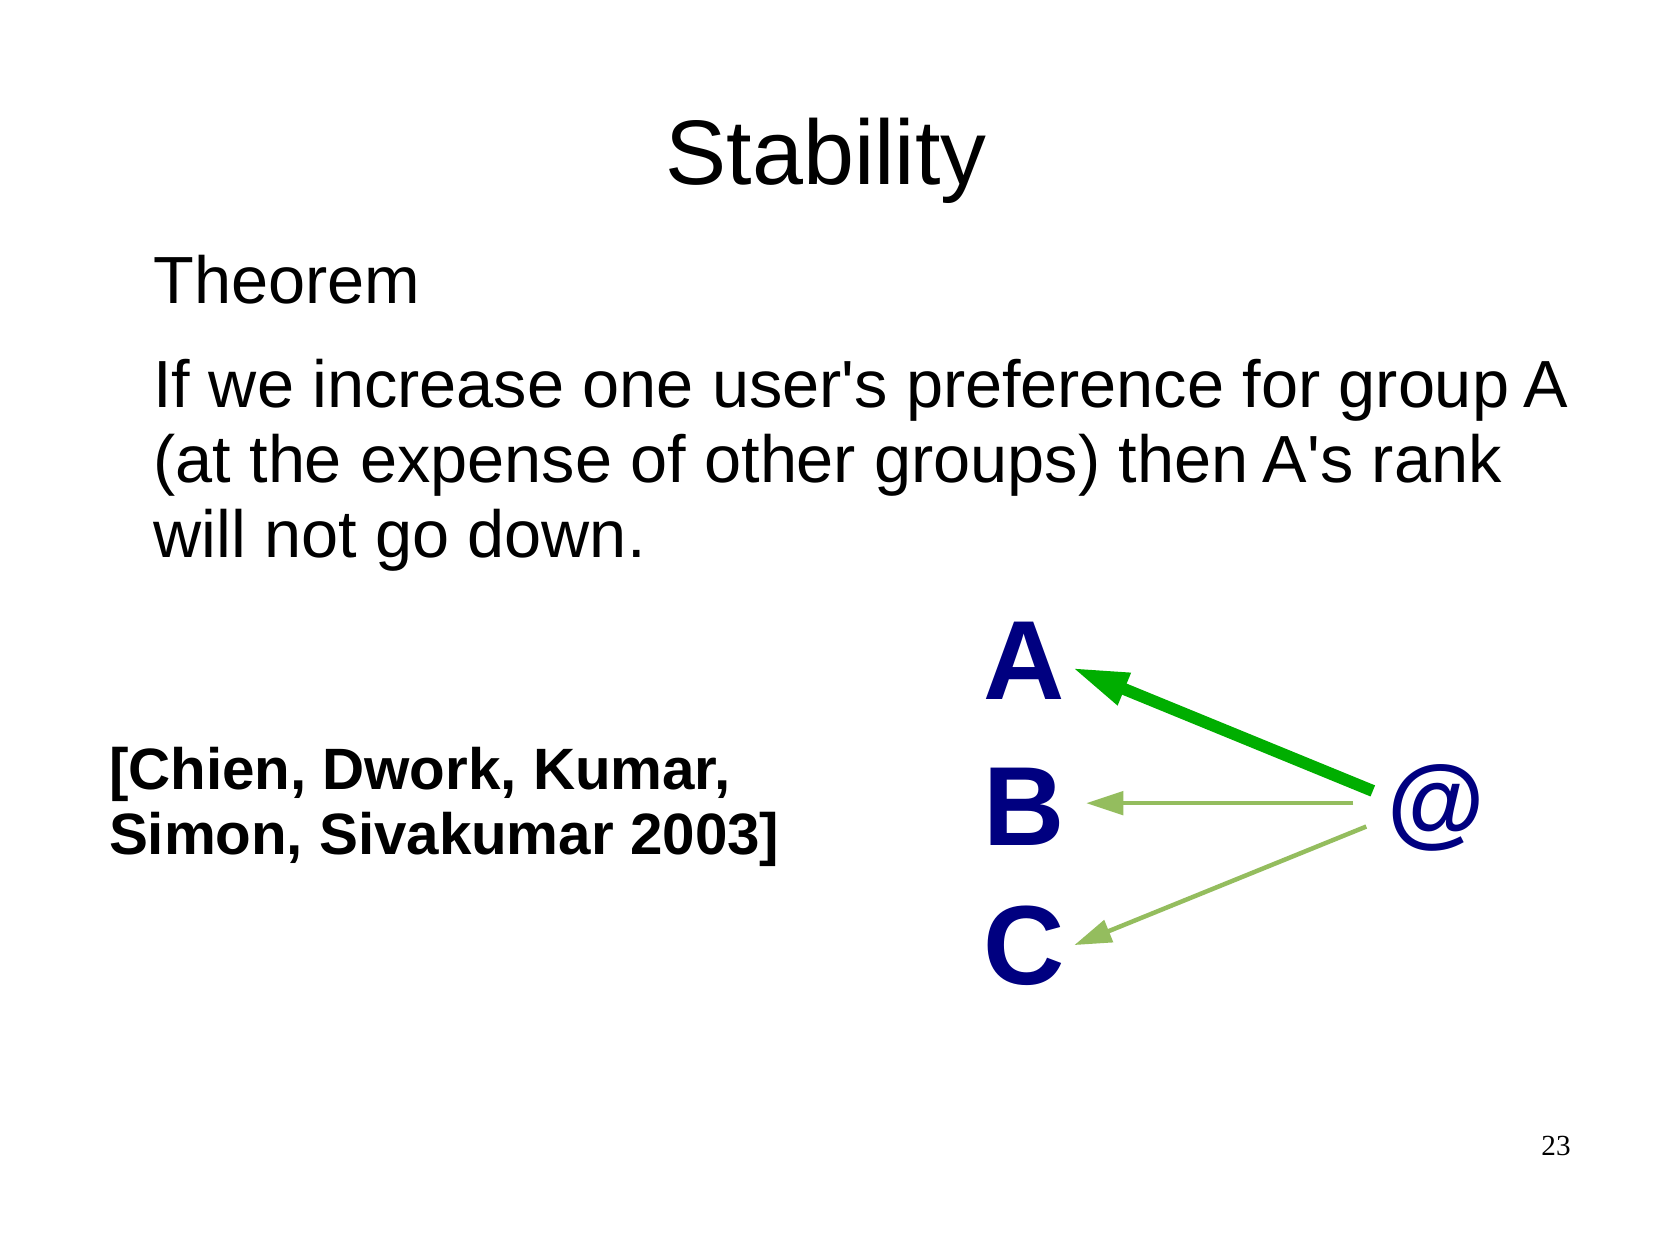

# Stability
Theorem
If we increase one user's preference for group A (at the expense of other groups) then A's rank will not go down.
A
B
C
@
[Chien, Dwork, Kumar,
Simon, Sivakumar 2003]
23